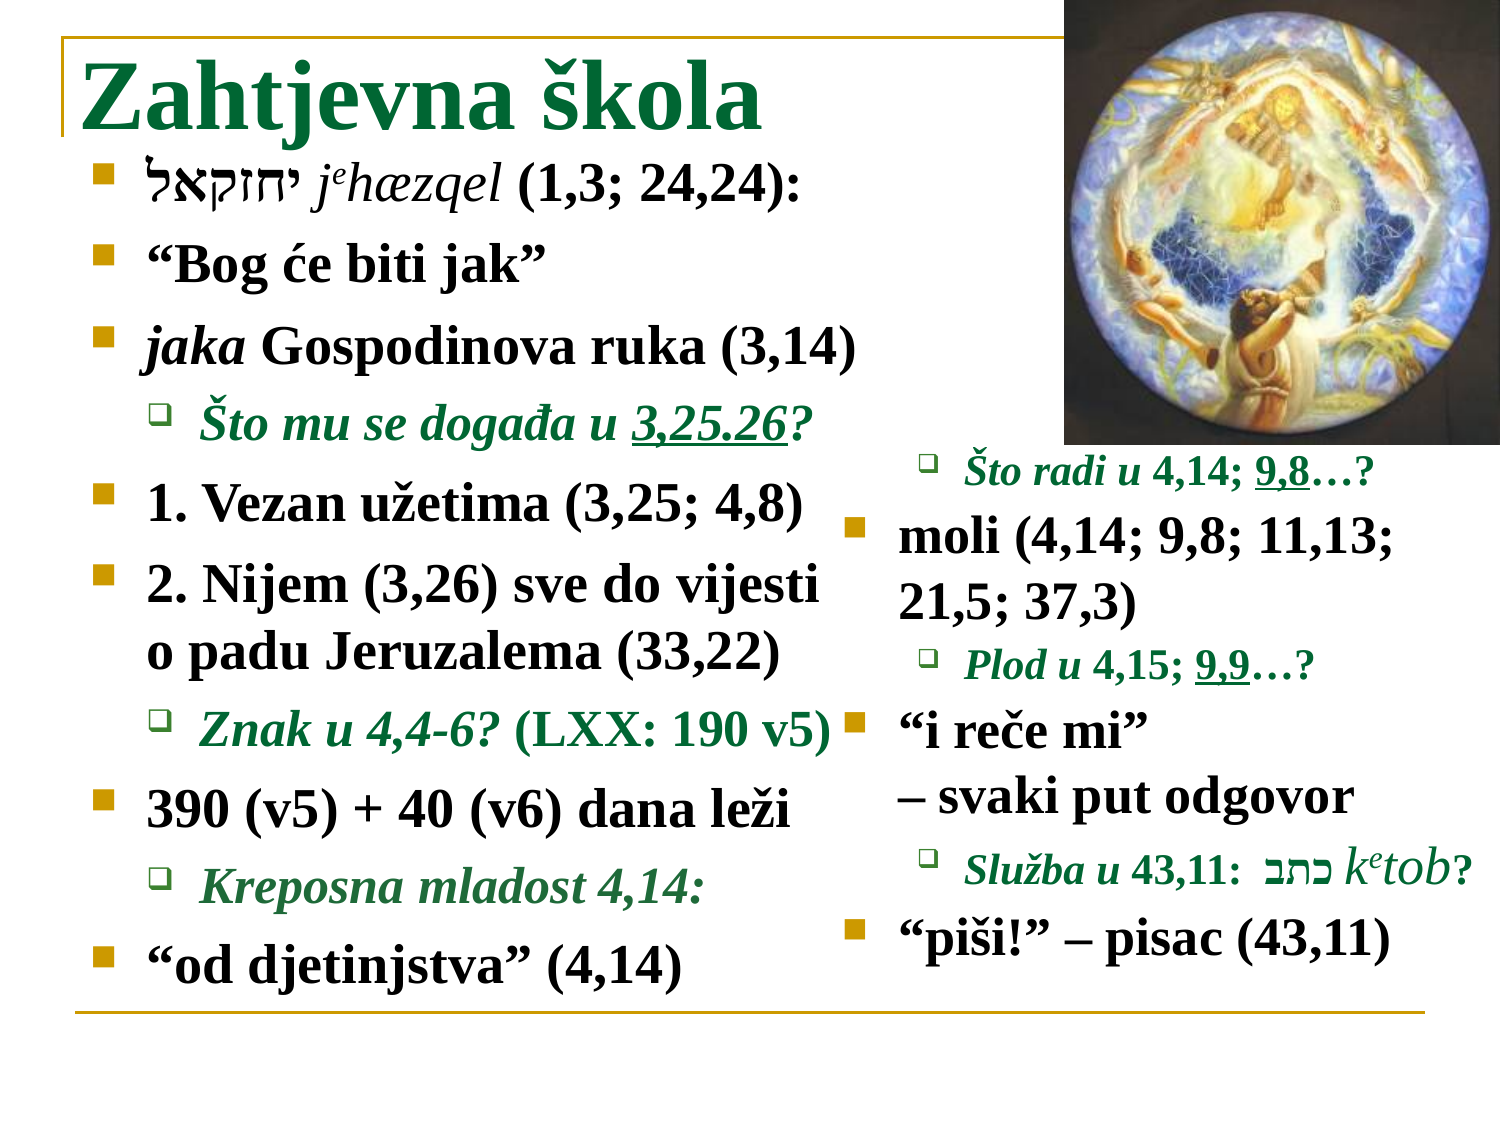

# Zahtjevna škola
יחזקאל jehæzqel (1,3; 24,24):
“Bog će biti jak”
jaka Gospodinova ruka (3,14)
Što mu se događa u 3,25.26?
1. Vezan užetima (3,25; 4,8)
2. Nijem (3,26) sve do vijesti
o padu Jeruzalema (33,22)
Znak u 4,4-6? (LXX: 190 v5)
390 (v5) + 40 (v6) dana leži
Kreposna mladost 4,14:
“od djetinjstva” (4,14)
Što radi u 4,14; 9,8…?
moli (4,14; 9,8; 11,13; 21,5; 37,3)
Plod u 4,15; 9,9…?
“i reče mi”
– svaki put odgovor
Služba u 43,11: כתב ketob?
“piši!” – pisac (43,11)